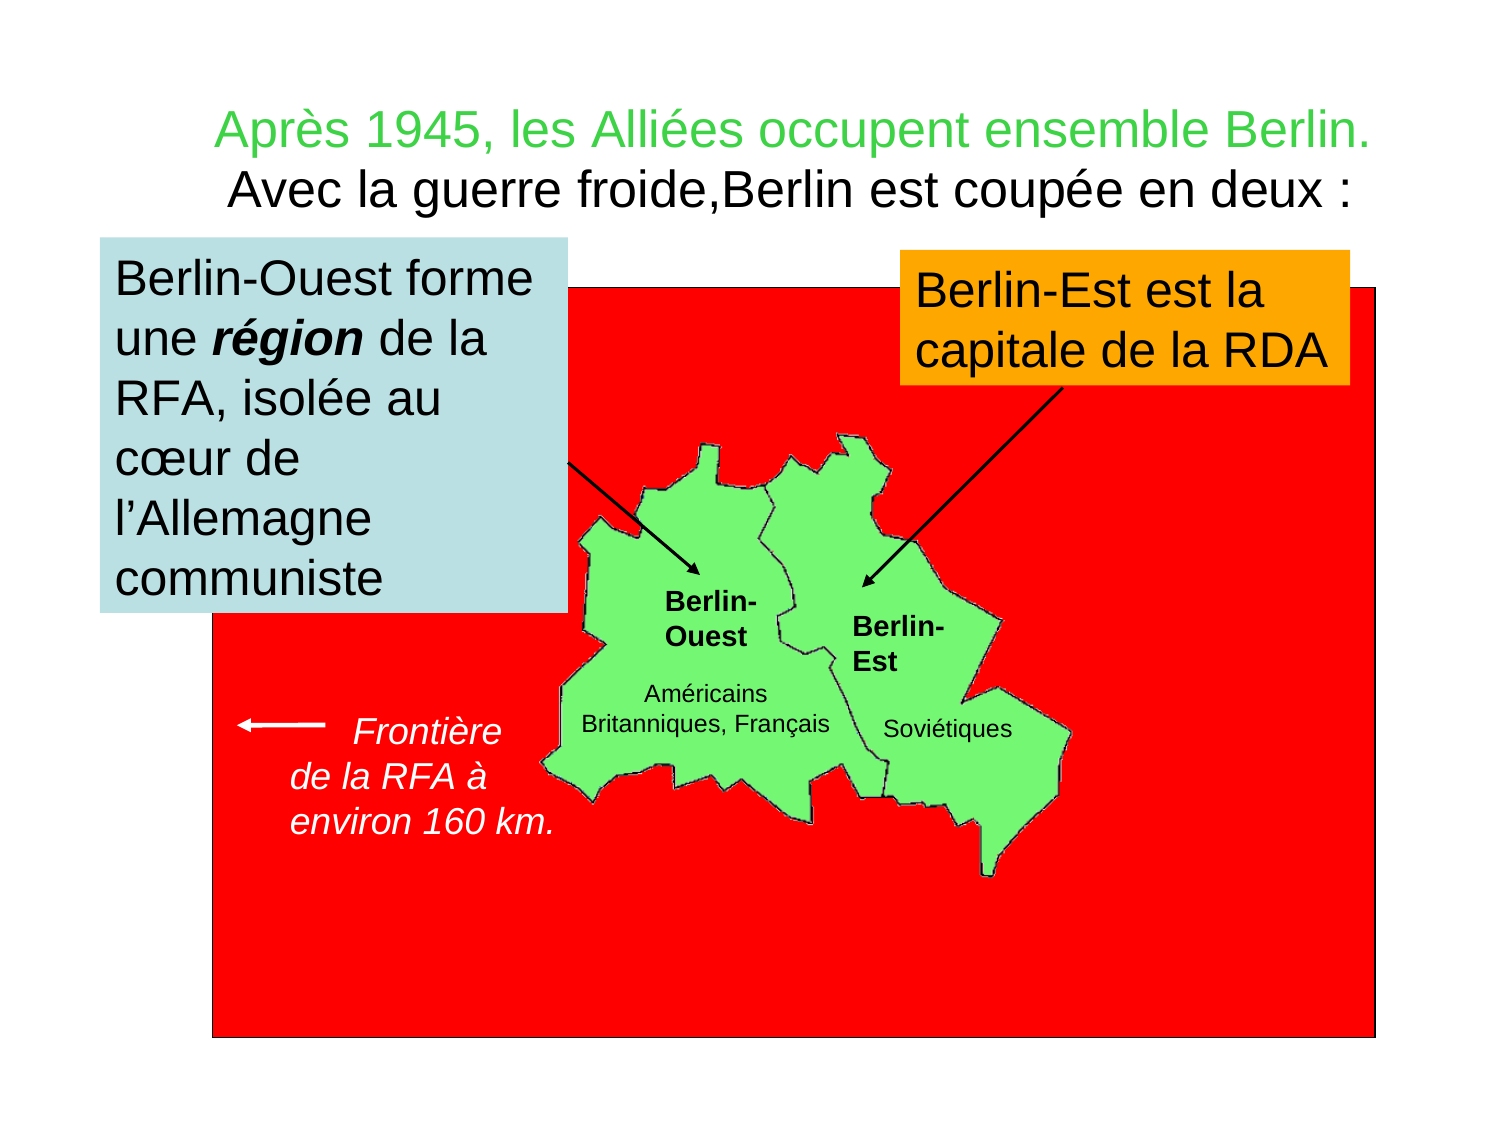

Après 1945, les Alliées occupent ensemble Berlin.
Avec la guerre froide,Berlin est coupée en deux :
Berlin-Ouest forme une région de la RFA, isolée au cœur de l’Allemagne communiste
Berlin-Est est la capitale de la RDA
Berlin-Ouest
Berlin-Est
Américains
Britanniques, Français
 Frontière
de la RFA à
environ 160 km.
Soviétiques